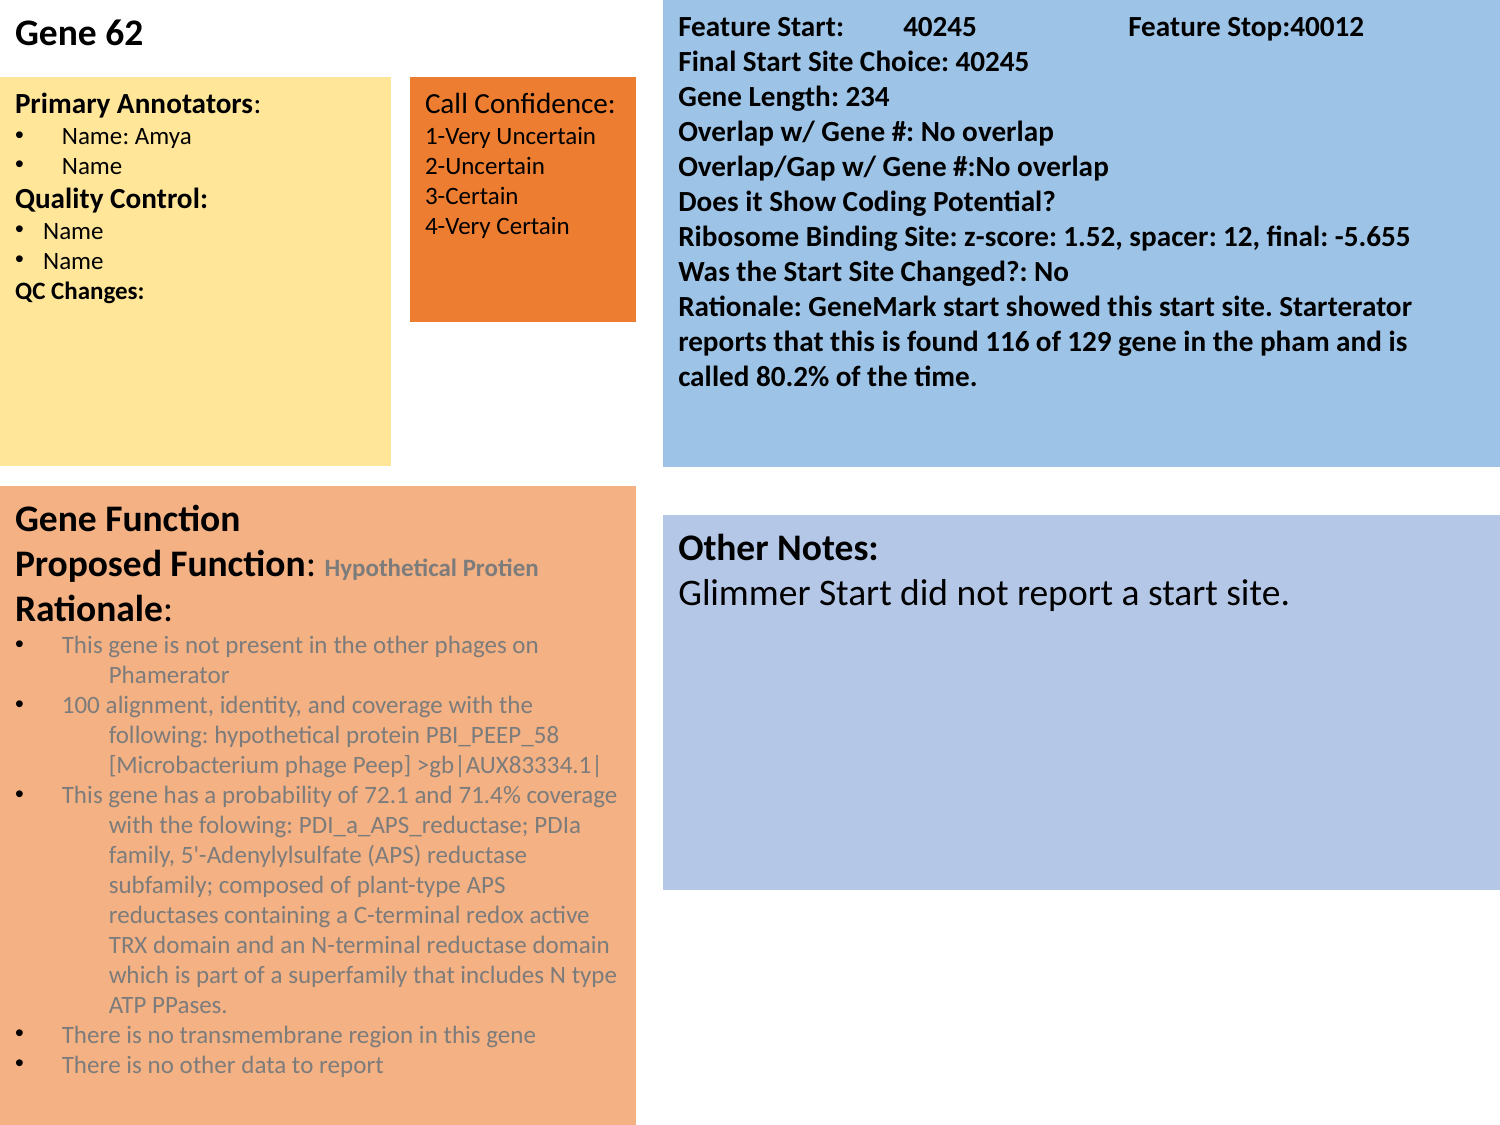

Gene 62
Feature Start: 	40245			Feature Stop:40012
Final Start Site Choice: 40245
Gene Length: 234
Overlap w/ Gene #: No overlap
Overlap/Gap w/ Gene #:No overlap
Does it Show Coding Potential?
Ribosome Binding Site: z-score: 1.52, spacer: 12, final: -5.655
Was the Start Site Changed?: No
Rationale: GeneMark start showed this start site. Starterator reports that this is found 116 of 129 gene in the pham and is called 80.2% of the time.
Primary Annotators:
Name: Amya
Name
Quality Control:
Name
Name
QC Changes:
Call Confidence:
1-Very Uncertain
2-Uncertain
3-Certain
4-Very Certain
Gene Function
Proposed Function: Hypothetical Protien
Rationale:
This gene is not present in the other phages on Phamerator
100 alignment, identity, and coverage with the following: hypothetical protein PBI_PEEP_58 [Microbacterium phage Peep] >gb|AUX83334.1|
This gene has a probability of 72.1 and 71.4% coverage with the folowing: PDI_a_APS_reductase; PDIa family, 5'-Adenylylsulfate (APS) reductase subfamily; composed of plant-type APS reductases containing a C-terminal redox active TRX domain and an N-terminal reductase domain which is part of a superfamily that includes N type ATP PPases.
There is no transmembrane region in this gene
There is no other data to report
Other Notes:
Glimmer Start did not report a start site.